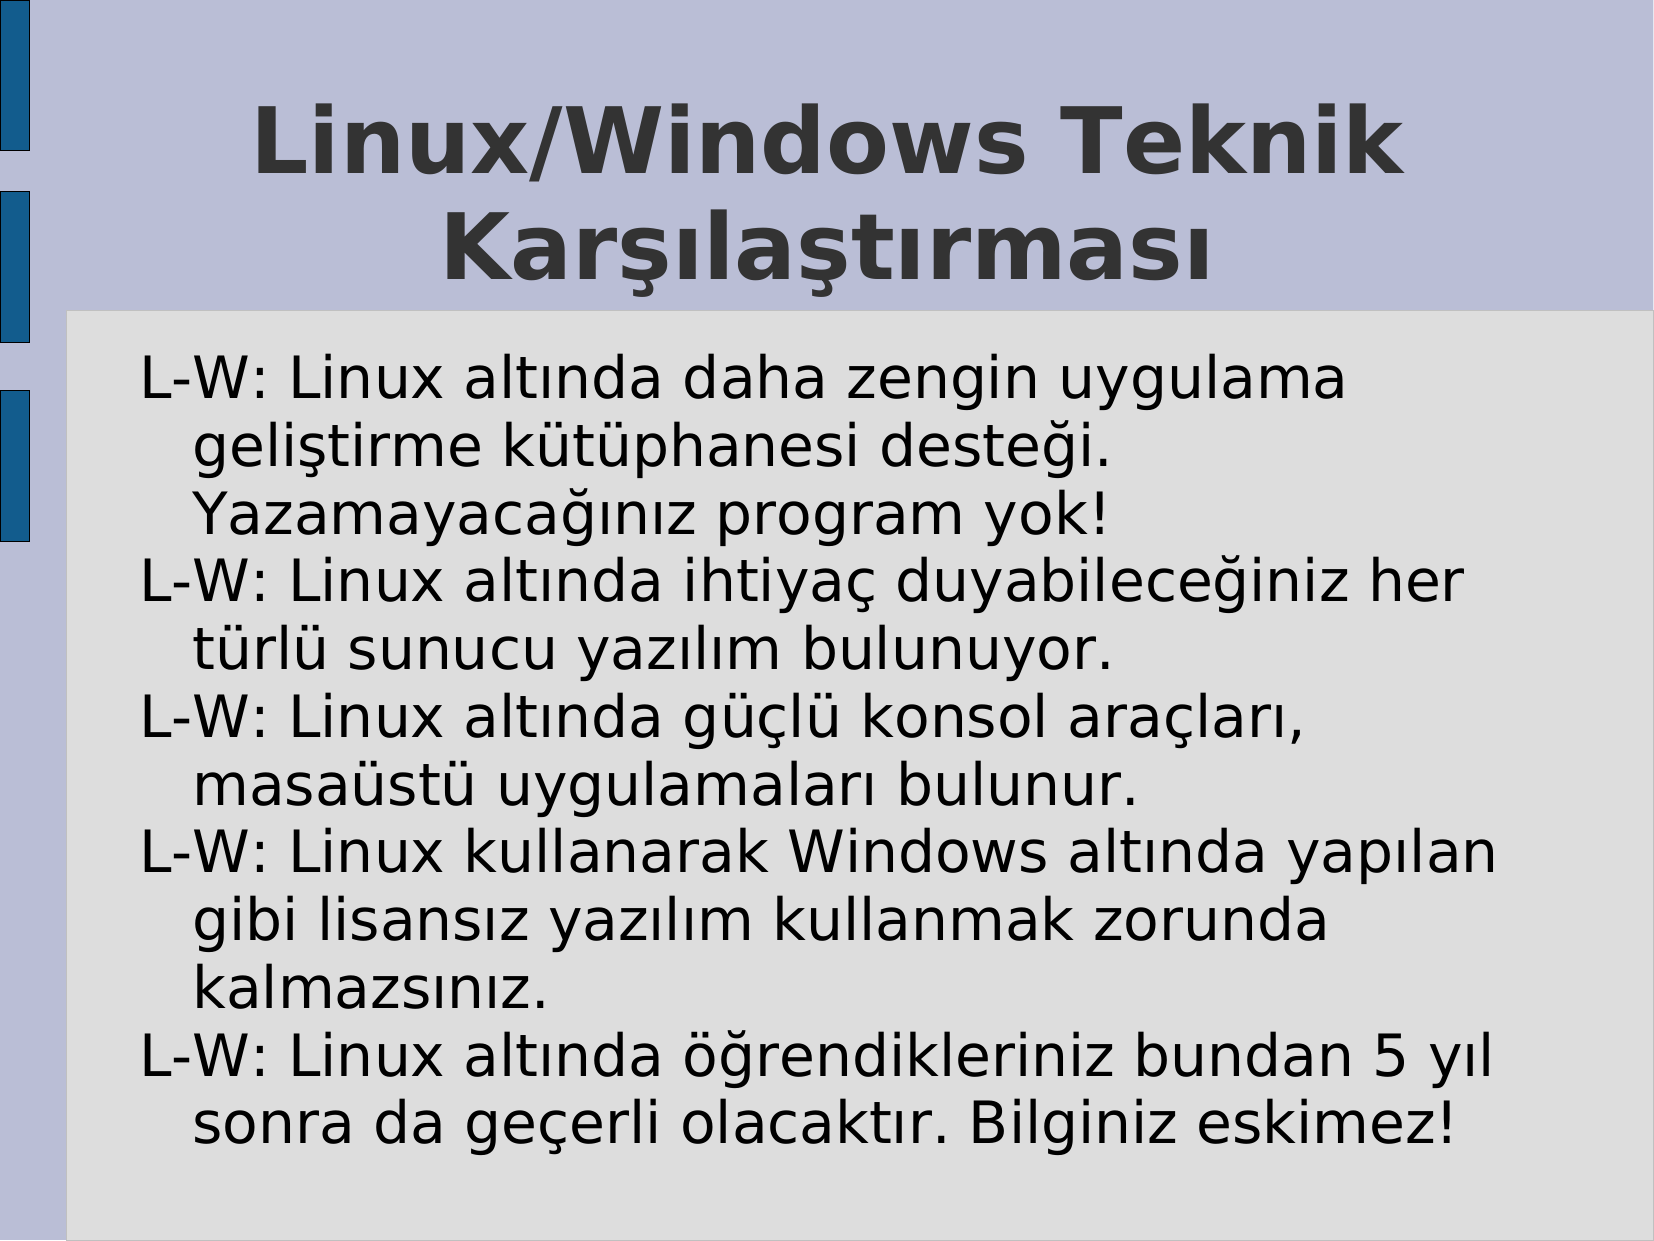

# Linux/Windows Teknik Karşılaştırması
L-W: Linux altında daha zengin uygulama geliştirme kütüphanesi desteği. Yazamayacağınız program yok!
L-W: Linux altında ihtiyaç duyabileceğiniz her türlü sunucu yazılım bulunuyor.
L-W: Linux altında güçlü konsol araçları, masaüstü uygulamaları bulunur.
L-W: Linux kullanarak Windows altında yapılan gibi lisansız yazılım kullanmak zorunda kalmazsınız.
L-W: Linux altında öğrendikleriniz bundan 5 yıl sonra da geçerli olacaktır. Bilginiz eskimez!